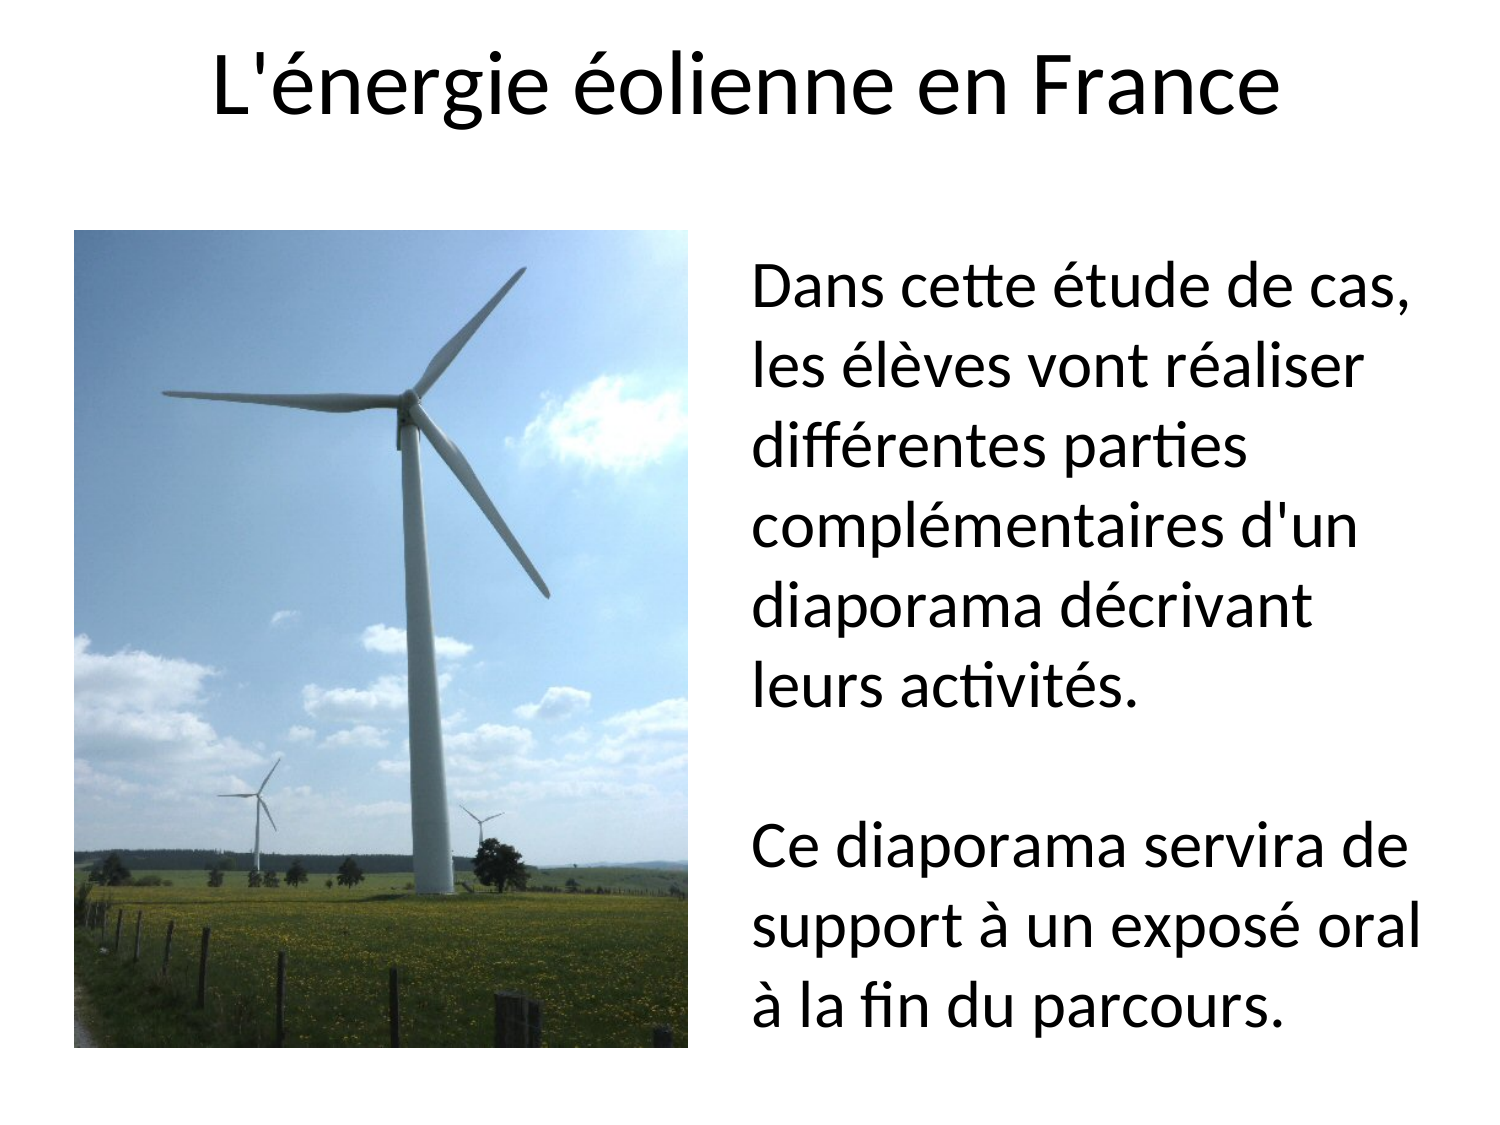

# L'énergie éolienne en France
Dans cette étude de cas, les élèves vont réaliser différentes parties complémentaires d'un diaporama décrivant leurs activités.
Ce diaporama servira de support à un exposé oral à la fin du parcours.